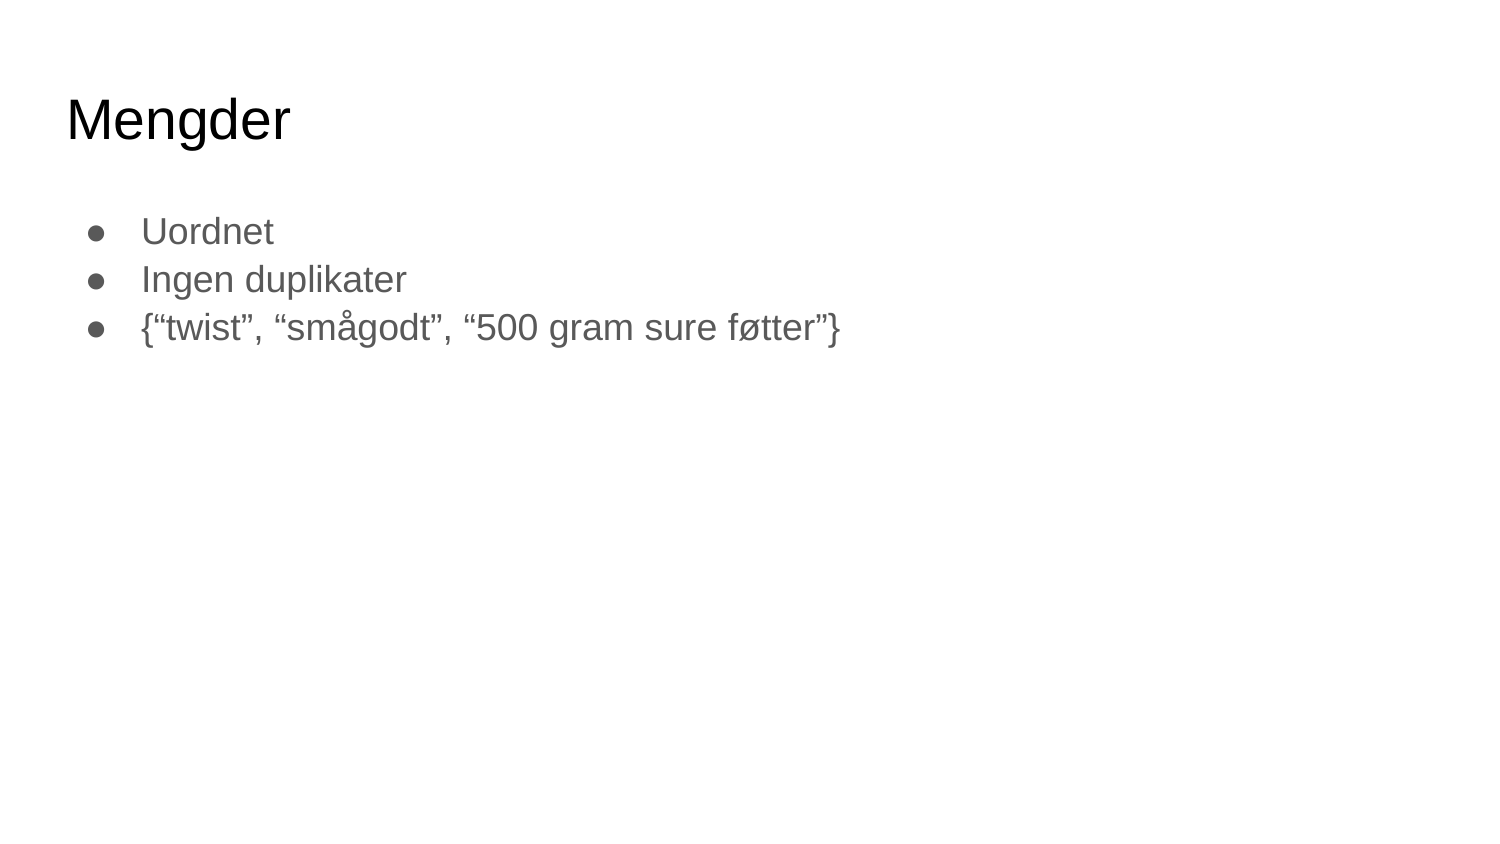

# Mengder
Uordnet
Ingen duplikater
{“twist”, “smågodt”, “500 gram sure føtter”}